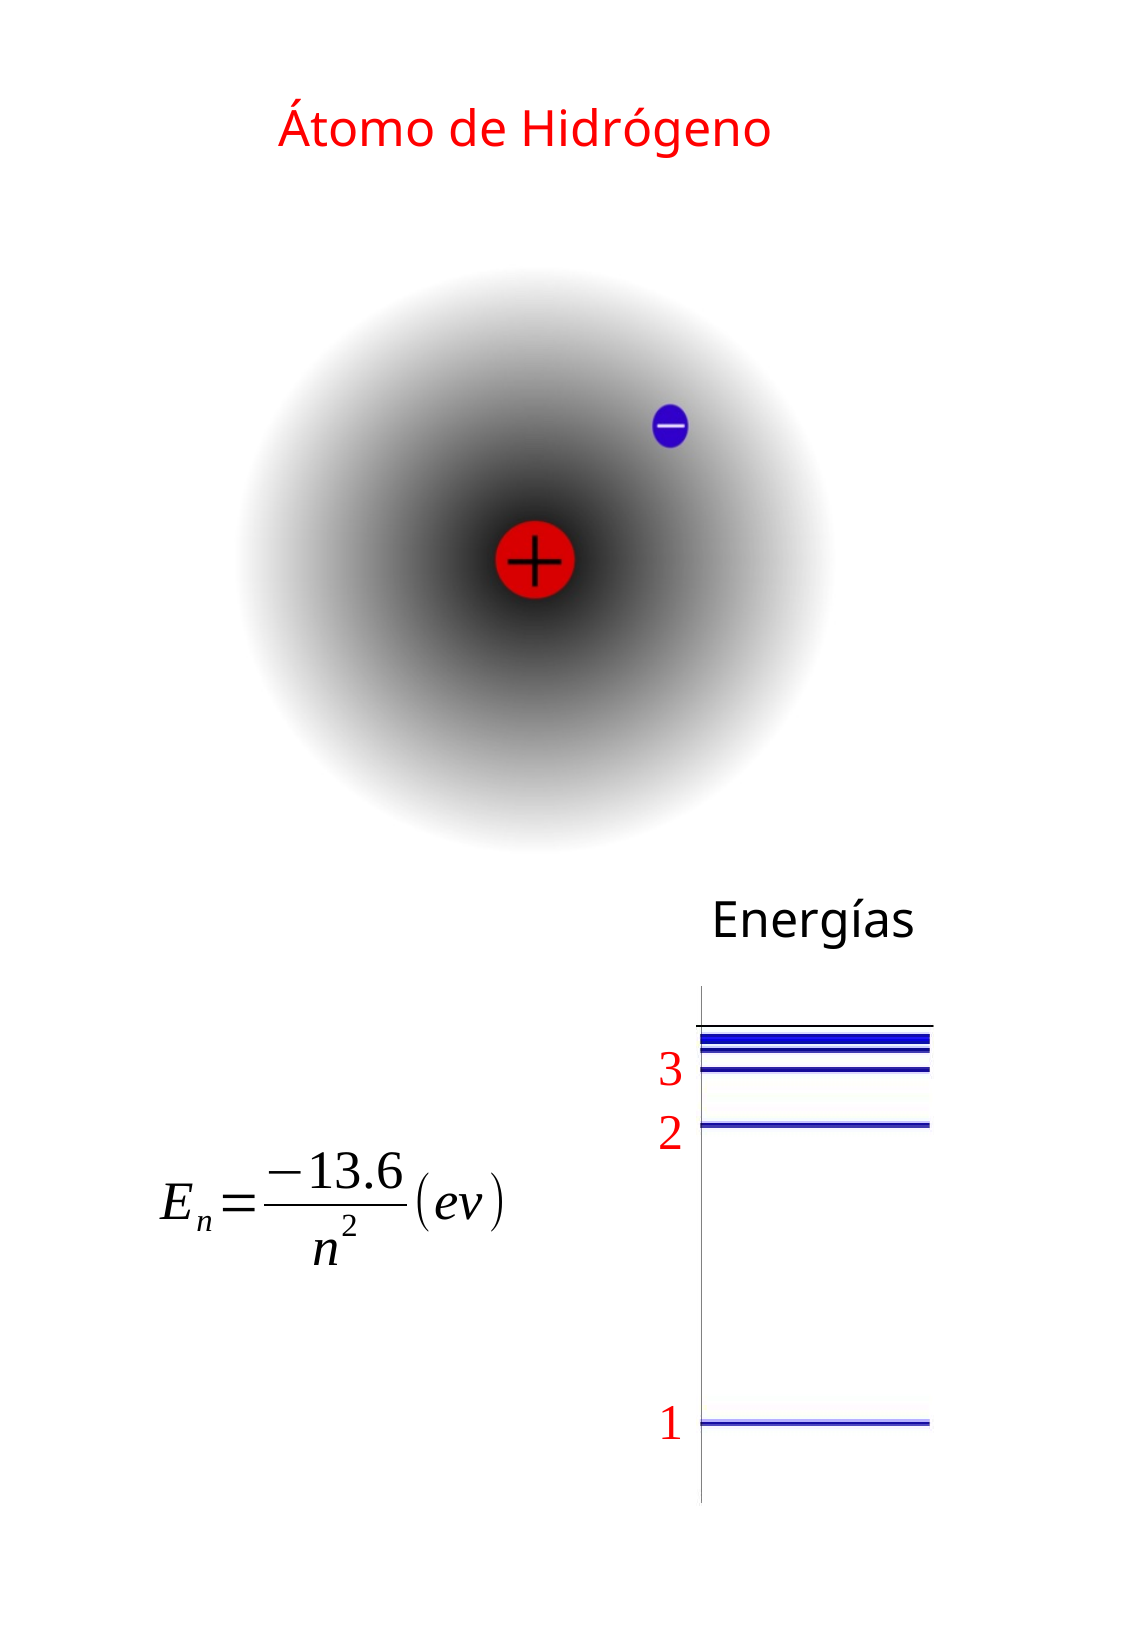

Átomo de Hidrógeno
Energías
3
2
1